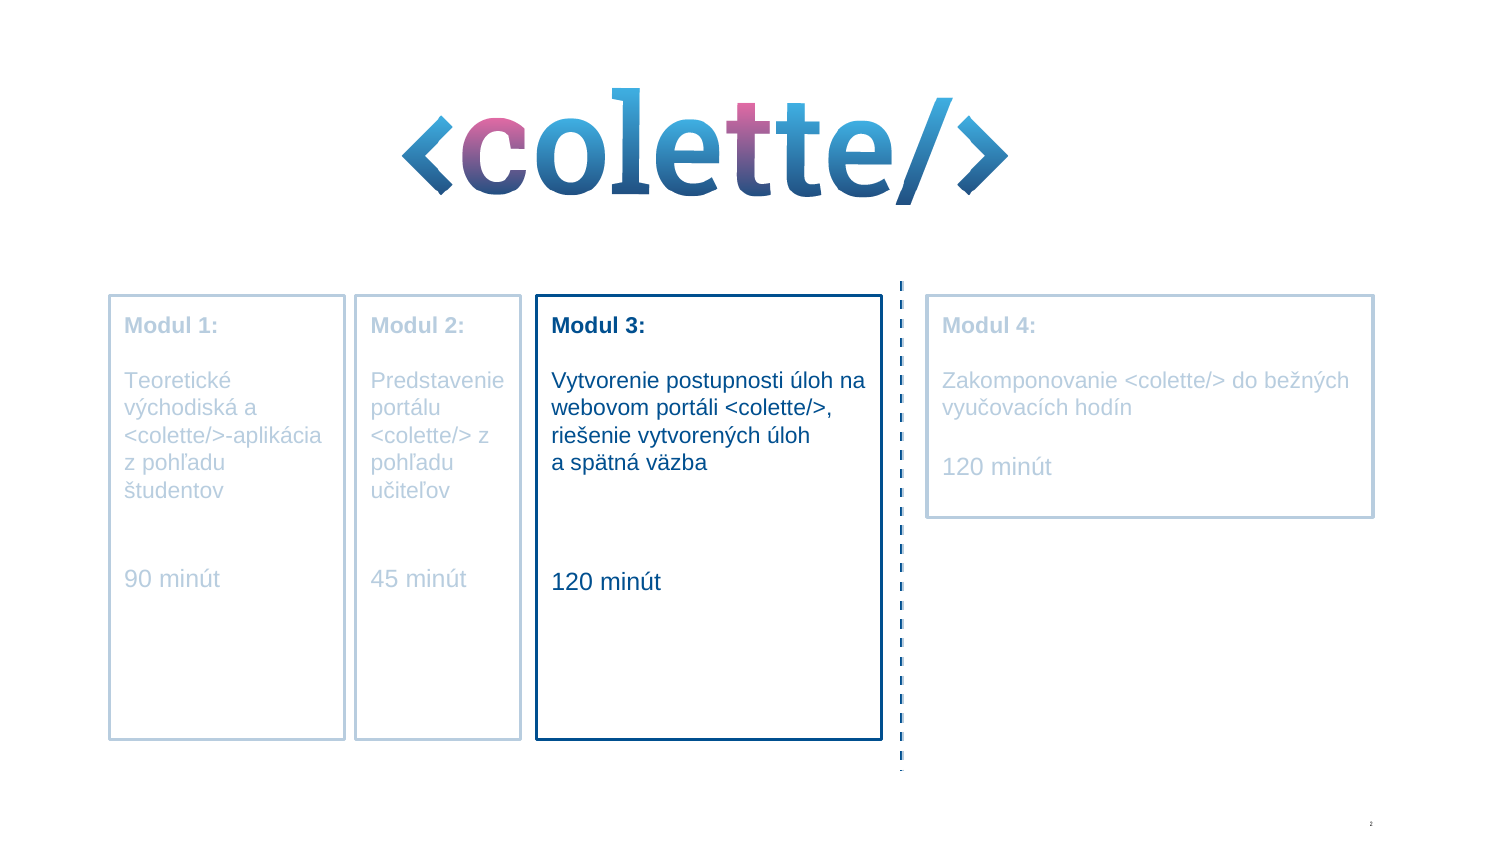

Modul 1:
Teoretické východiská a <colette/>-aplikácia z pohľadu študentov
90 minút
Modul 2:
Predstavenie portálu <colette/> z pohľadu učiteľov
45 minút
Modul 3:
Vytvorenie postupnosti úloh na webovom portáli <colette/>, riešenie vytvorených úloh
a spätná väzba
120 minút
Modul 4:
Zakomponovanie <colette/> do bežných vyučovacích hodín
120 minút